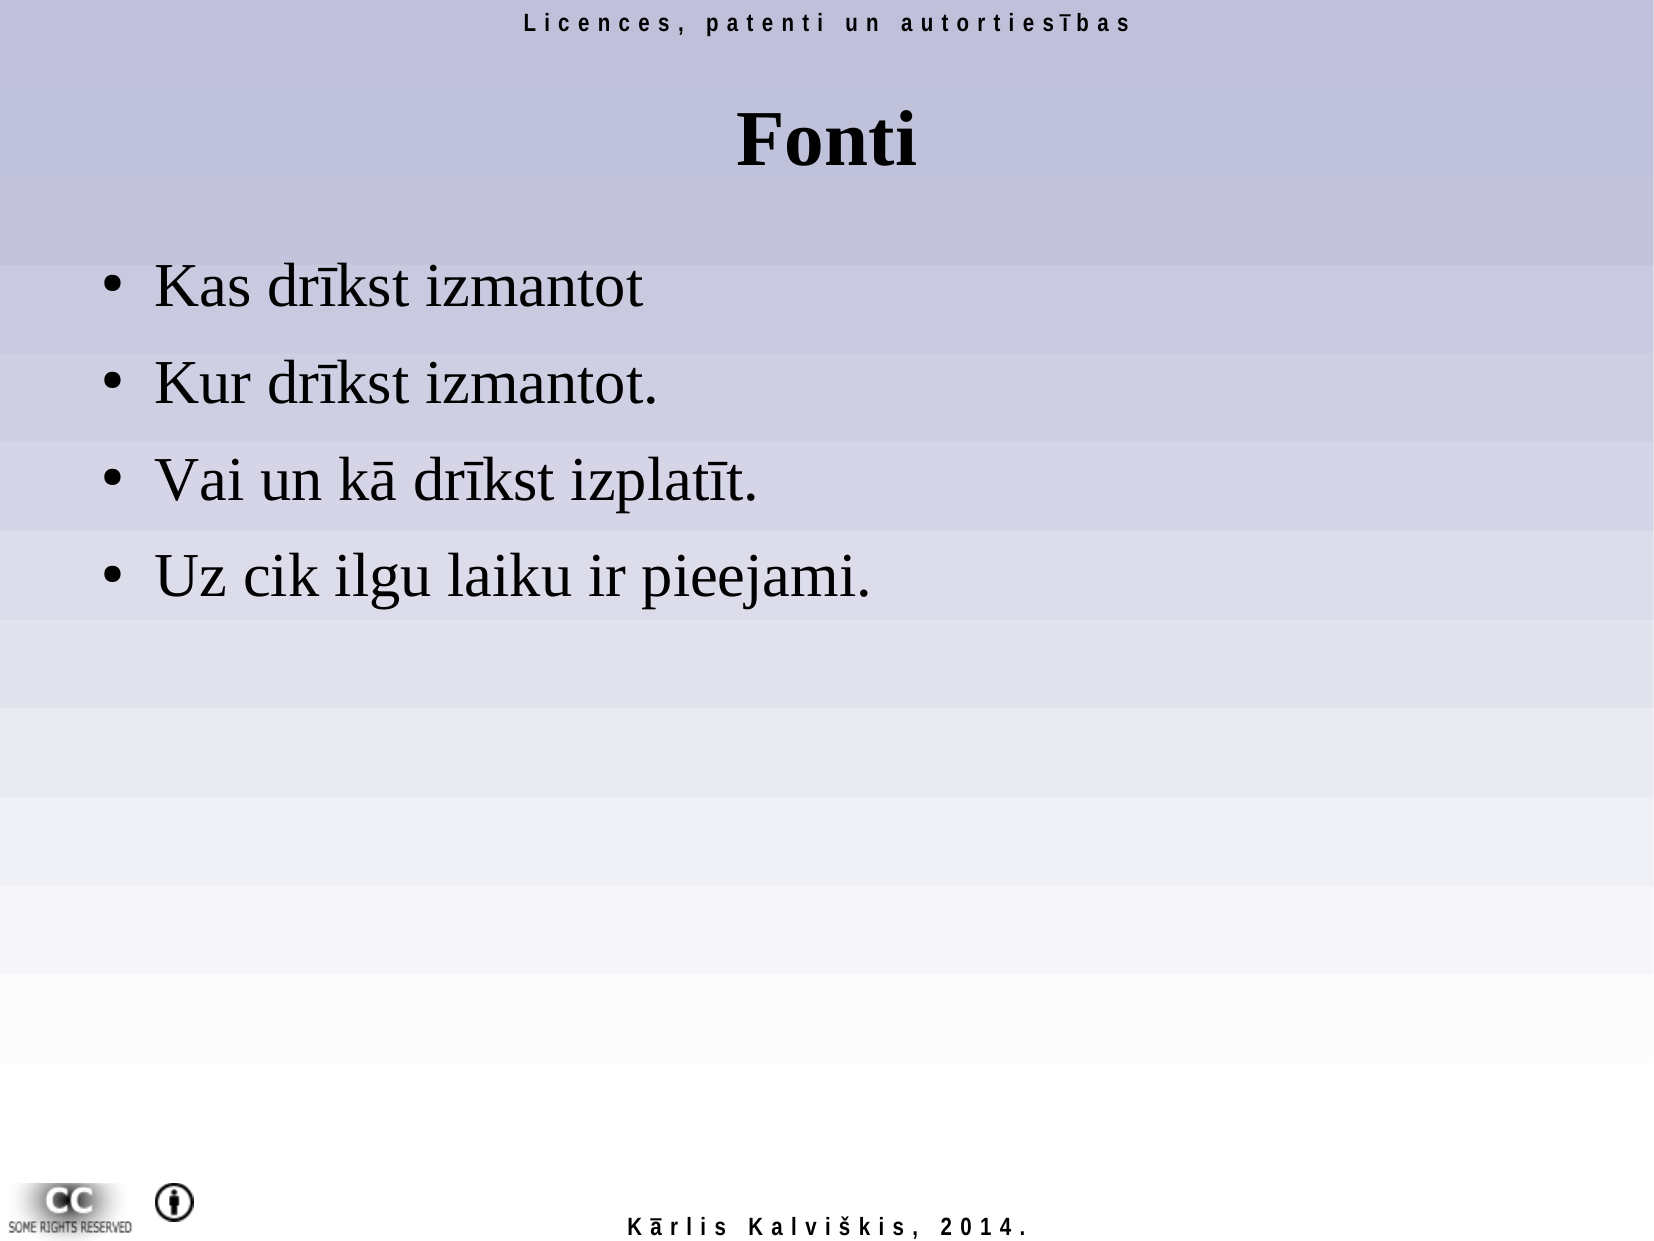

# Fonti
Kas drīkst izmantot
Kur drīkst izmantot.
Vai un kā drīkst izplatīt.
Uz cik ilgu laiku ir pieejami.